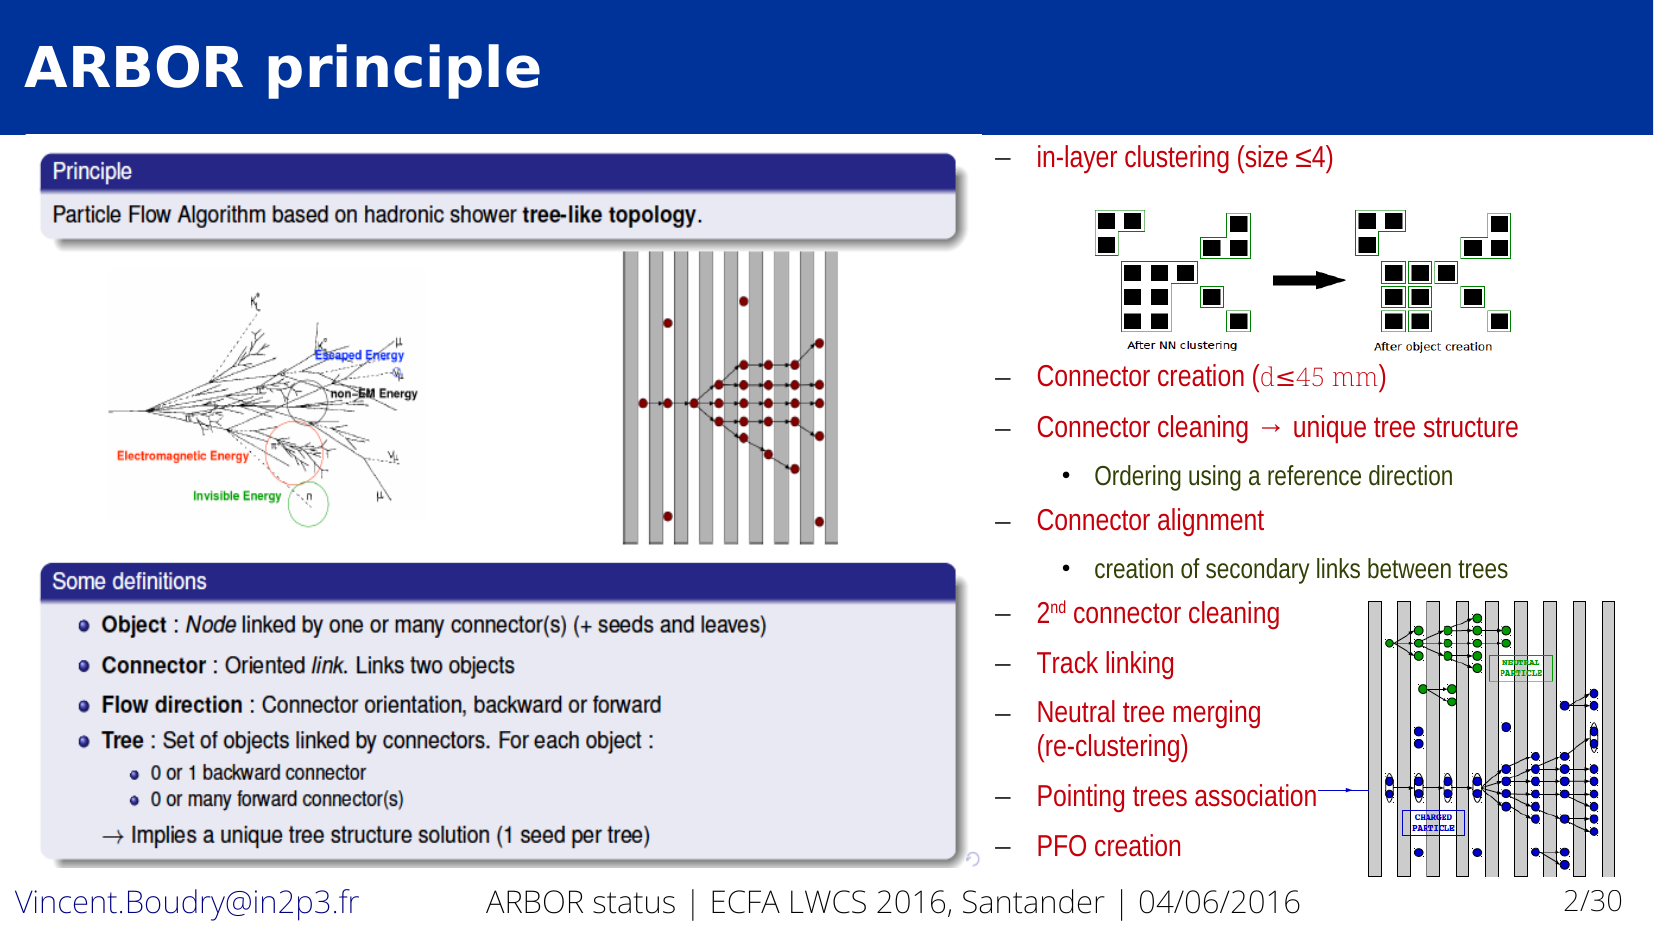

# ARBOR principle
in-layer clustering (size ≤4)
Connector creation (d≤45 mm)
Connector cleaning → unique tree structure
Ordering using a reference direction
Connector alignment
creation of secondary links between trees
2nd connector cleaning
Track linking
Neutral tree merging
(re-clustering)
Pointing trees association
PFO creation
ARBOR status | ECFA LWCS 2016, Santander | 04/06/2016
2